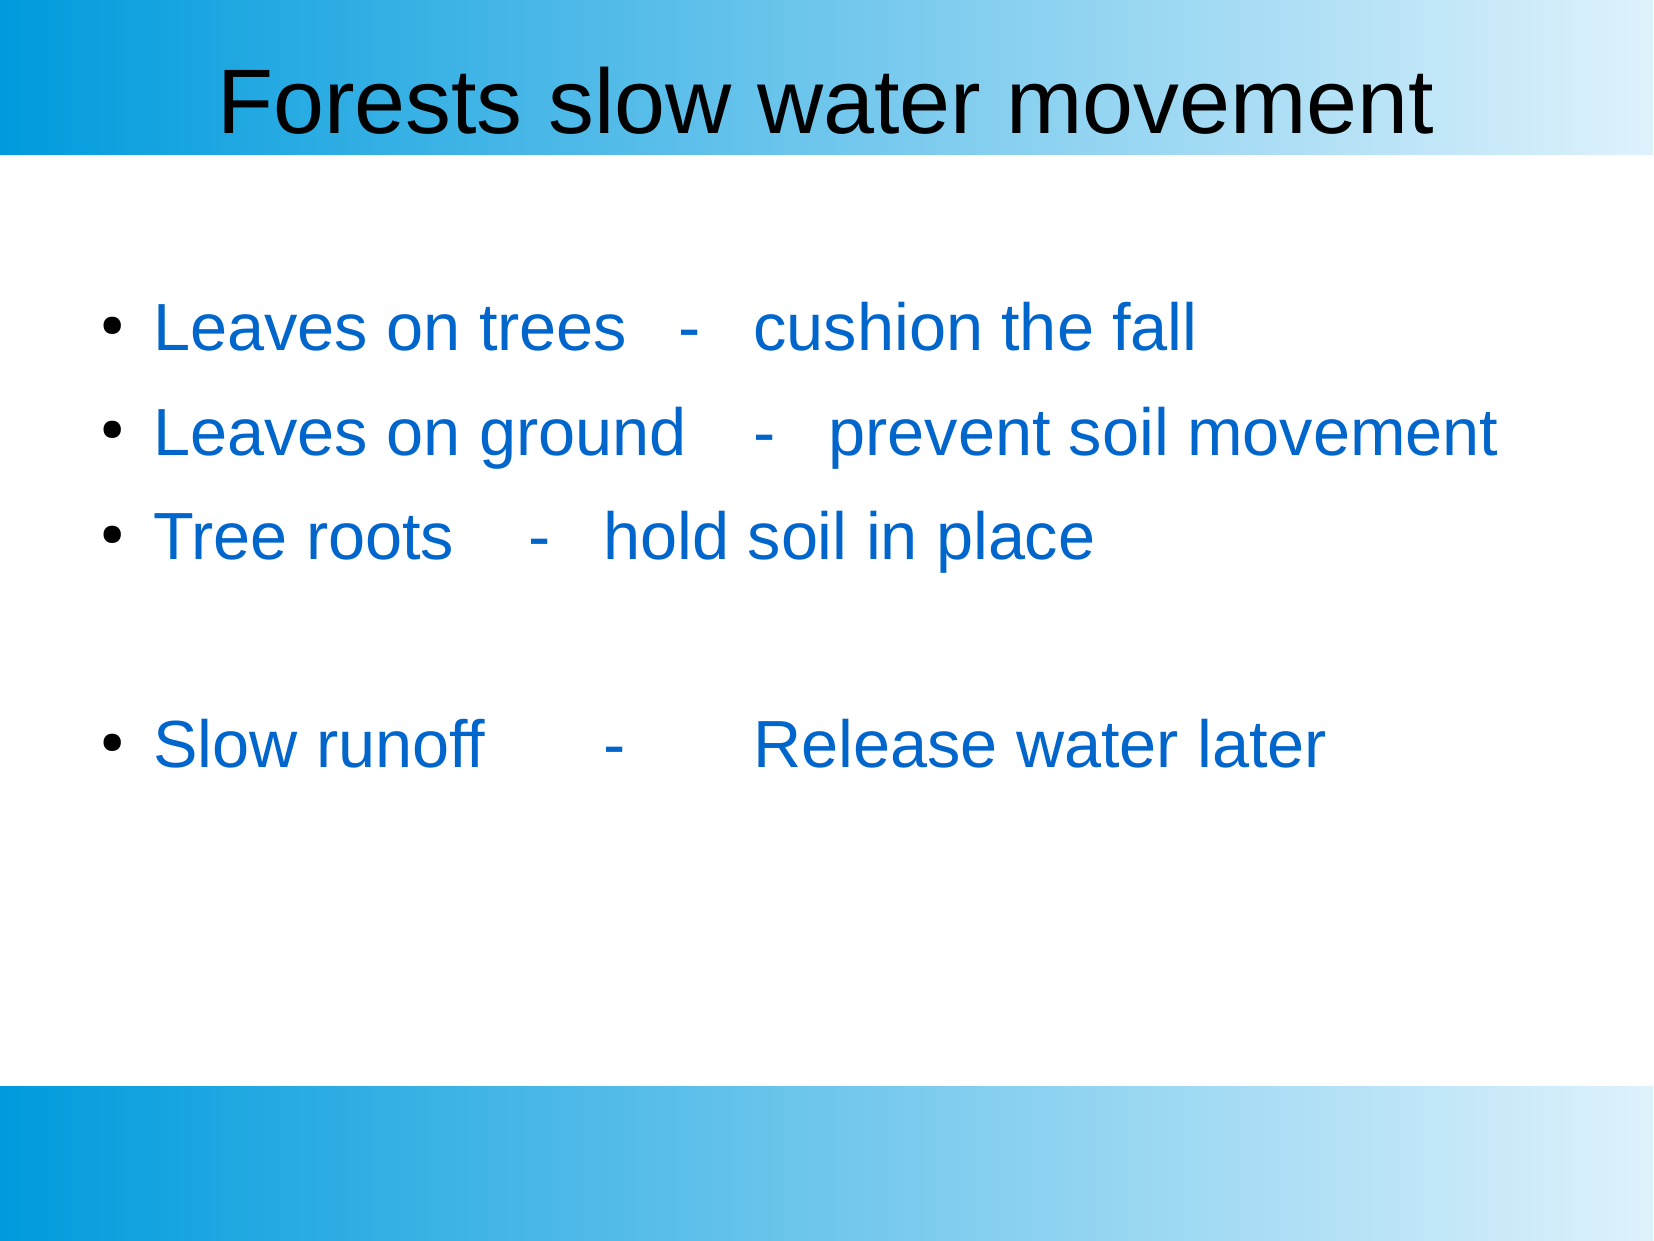

# Forests slow water movement
Leaves on trees	-	cushion the fall
Leaves on ground	-	prevent soil movement
Tree roots	-	hold soil in place
Slow runoff		-		Release water later